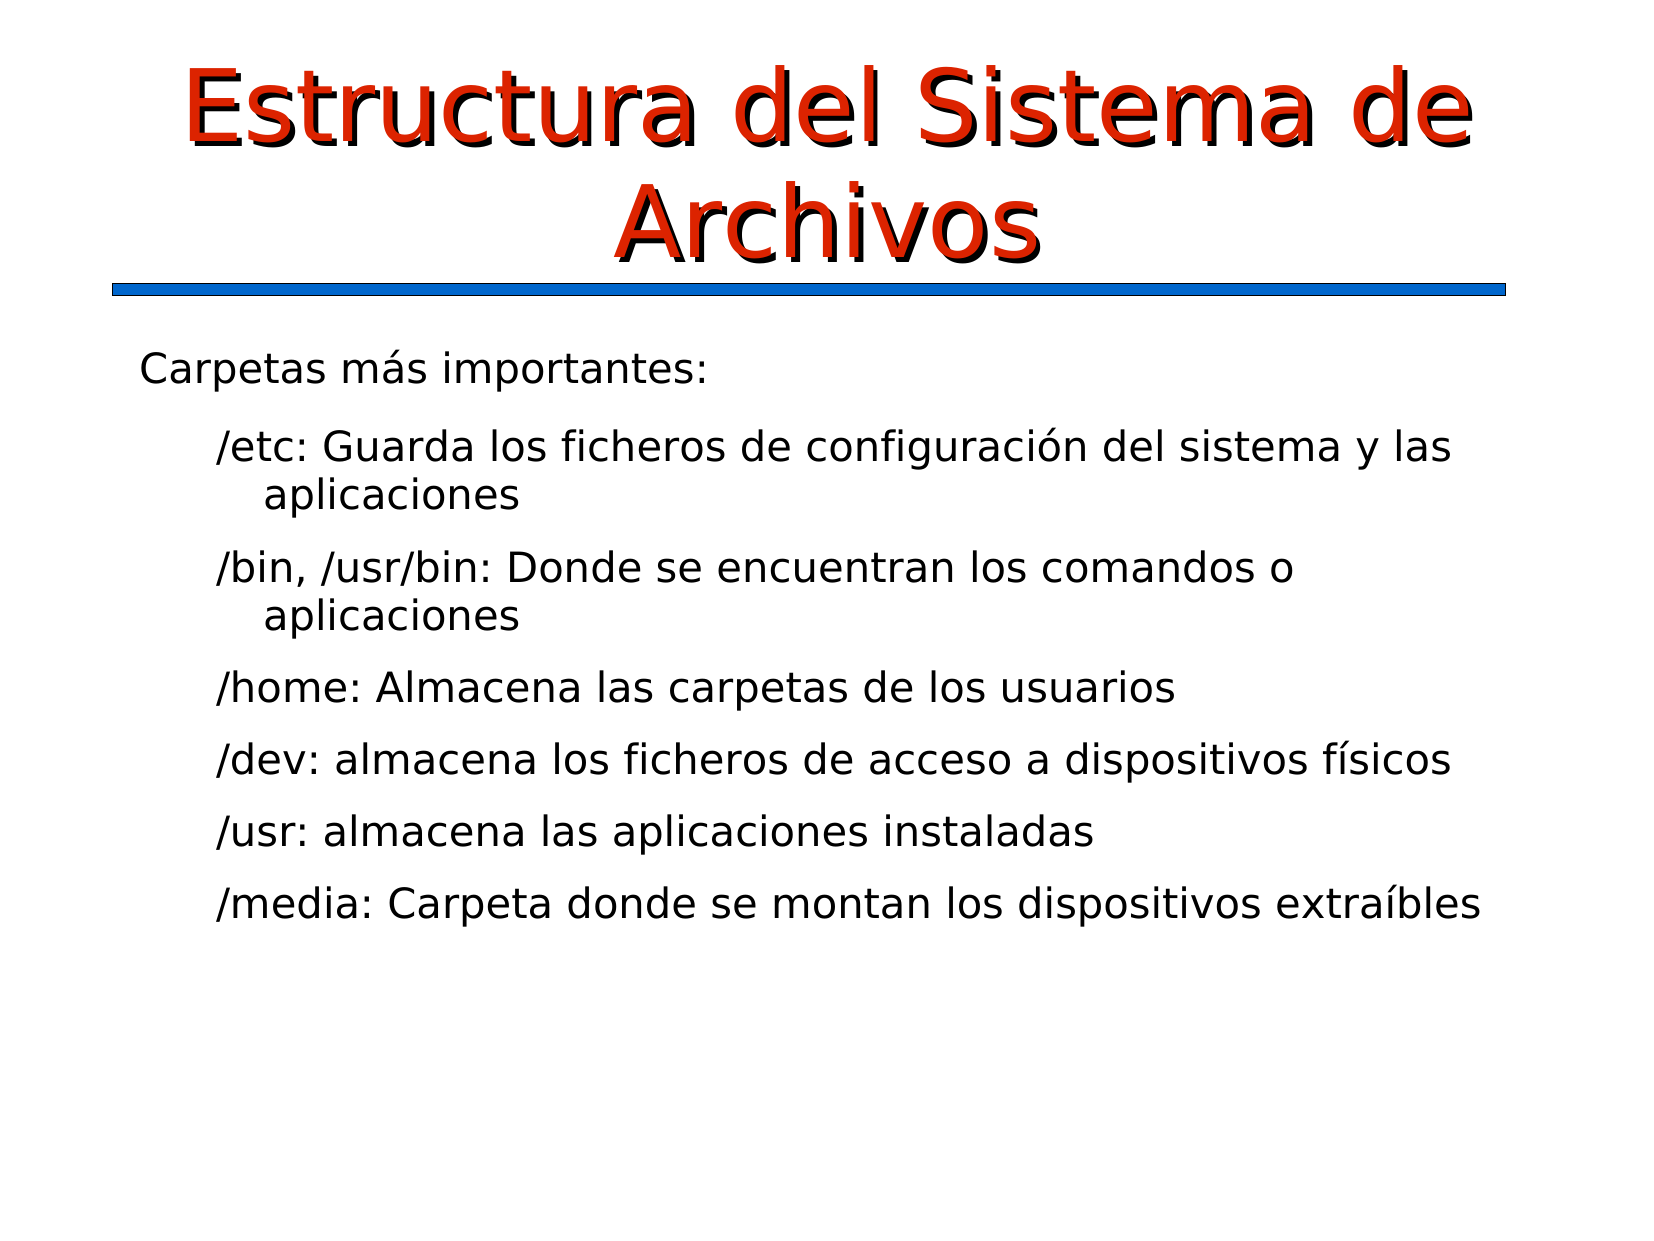

# Estructura del Sistema de Archivos
Carpetas más importantes:
/etc: Guarda los ficheros de configuración del sistema y las aplicaciones
/bin, /usr/bin: Donde se encuentran los comandos o aplicaciones
/home: Almacena las carpetas de los usuarios
/dev: almacena los ficheros de acceso a dispositivos físicos
/usr: almacena las aplicaciones instaladas
/media: Carpeta donde se montan los dispositivos extraíbles